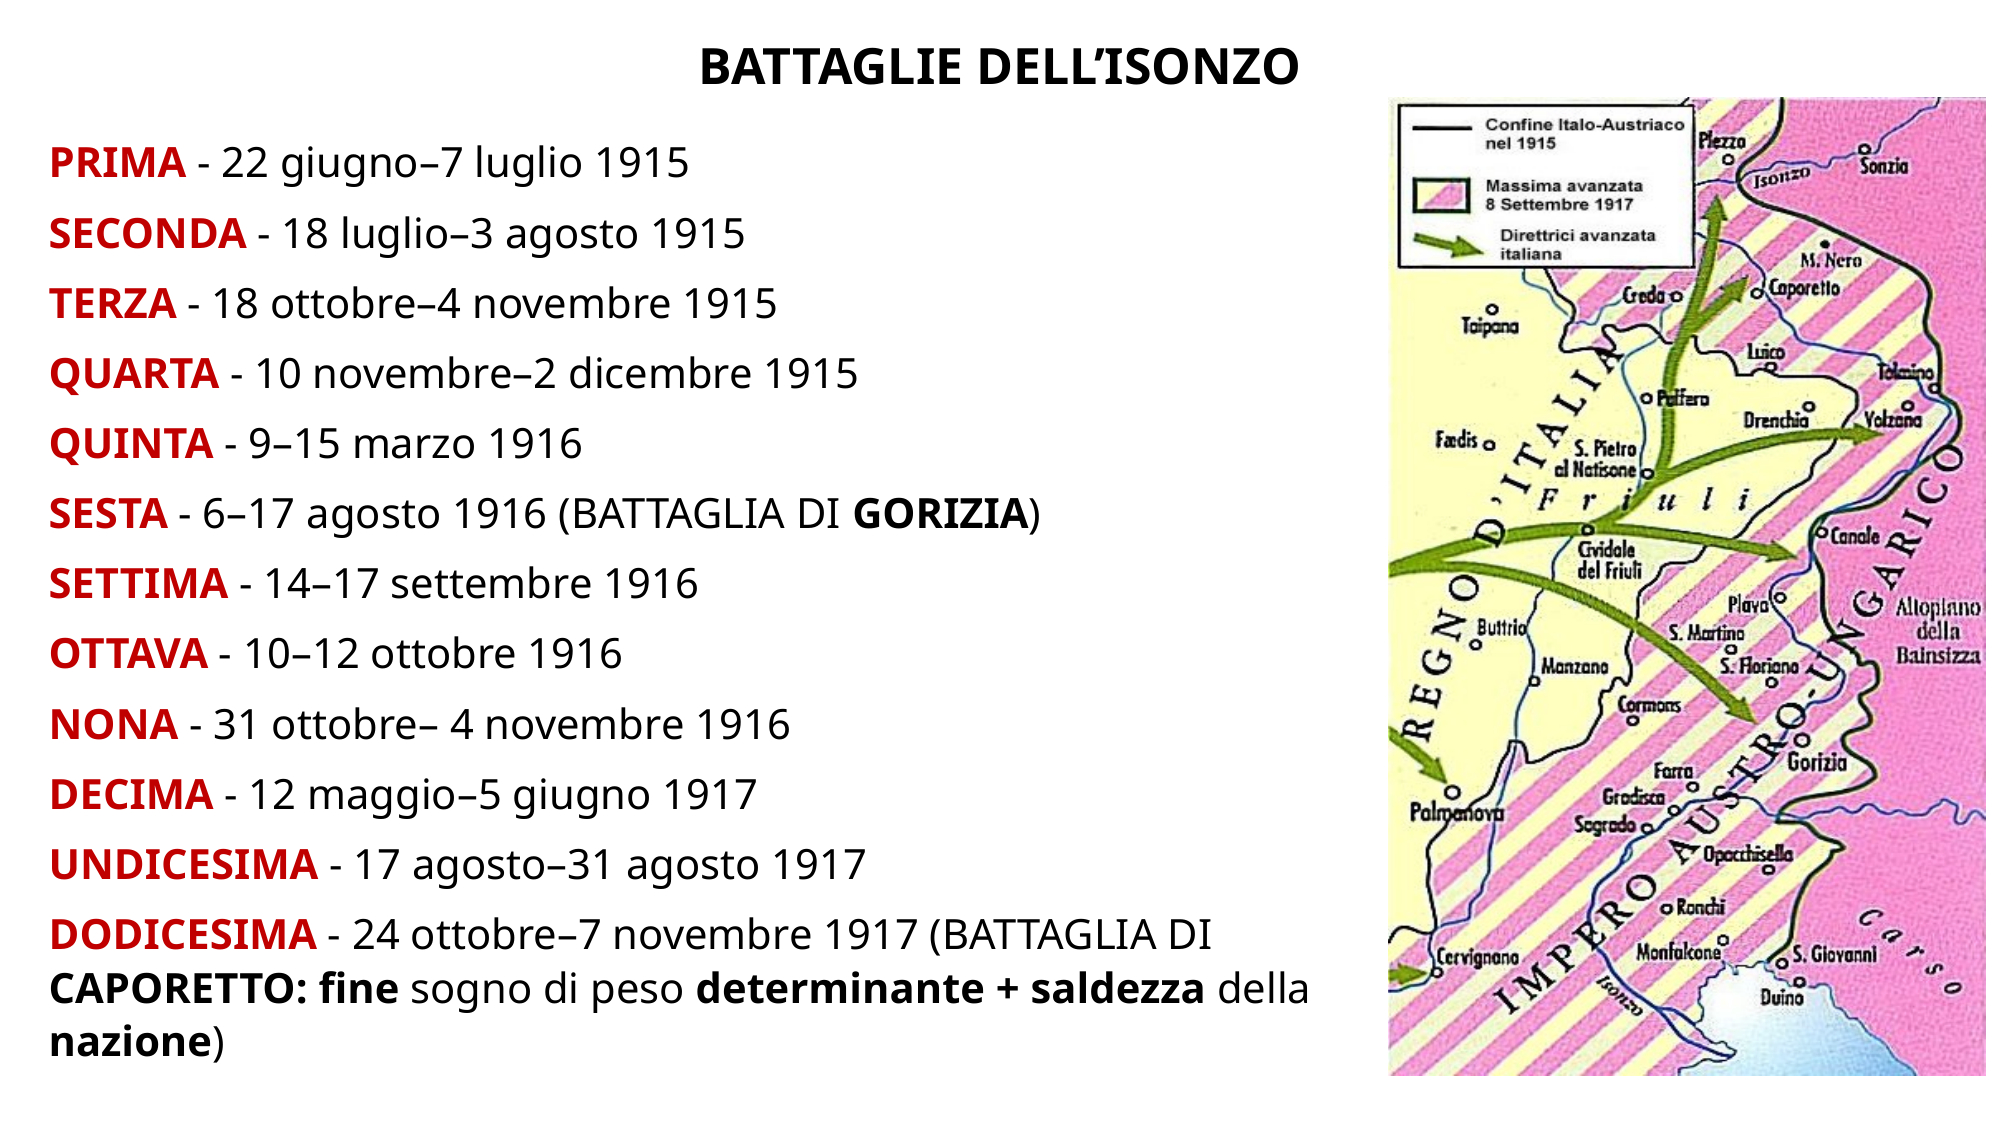

#
BATTAGLIE DELL’ISONZO
PRIMA - 22 giugno–7 luglio 1915
SECONDA - 18 luglio–3 agosto 1915
TERZA - 18 ottobre–4 novembre 1915
QUARTA - 10 novembre–2 dicembre 1915
QUINTA - 9–15 marzo 1916
SESTA - 6–17 agosto 1916 (BATTAGLIA DI GORIZIA)
SETTIMA - 14–17 settembre 1916
OTTAVA - 10–12 ottobre 1916
NONA - 31 ottobre– 4 novembre 1916
DECIMA - 12 maggio–5 giugno 1917
UNDICESIMA - 17 agosto–31 agosto 1917
DODICESIMA - 24 ottobre–7 novembre 1917 (BATTAGLIA DI CAPORETTO: fine sogno di peso determinante + saldezza della nazione)